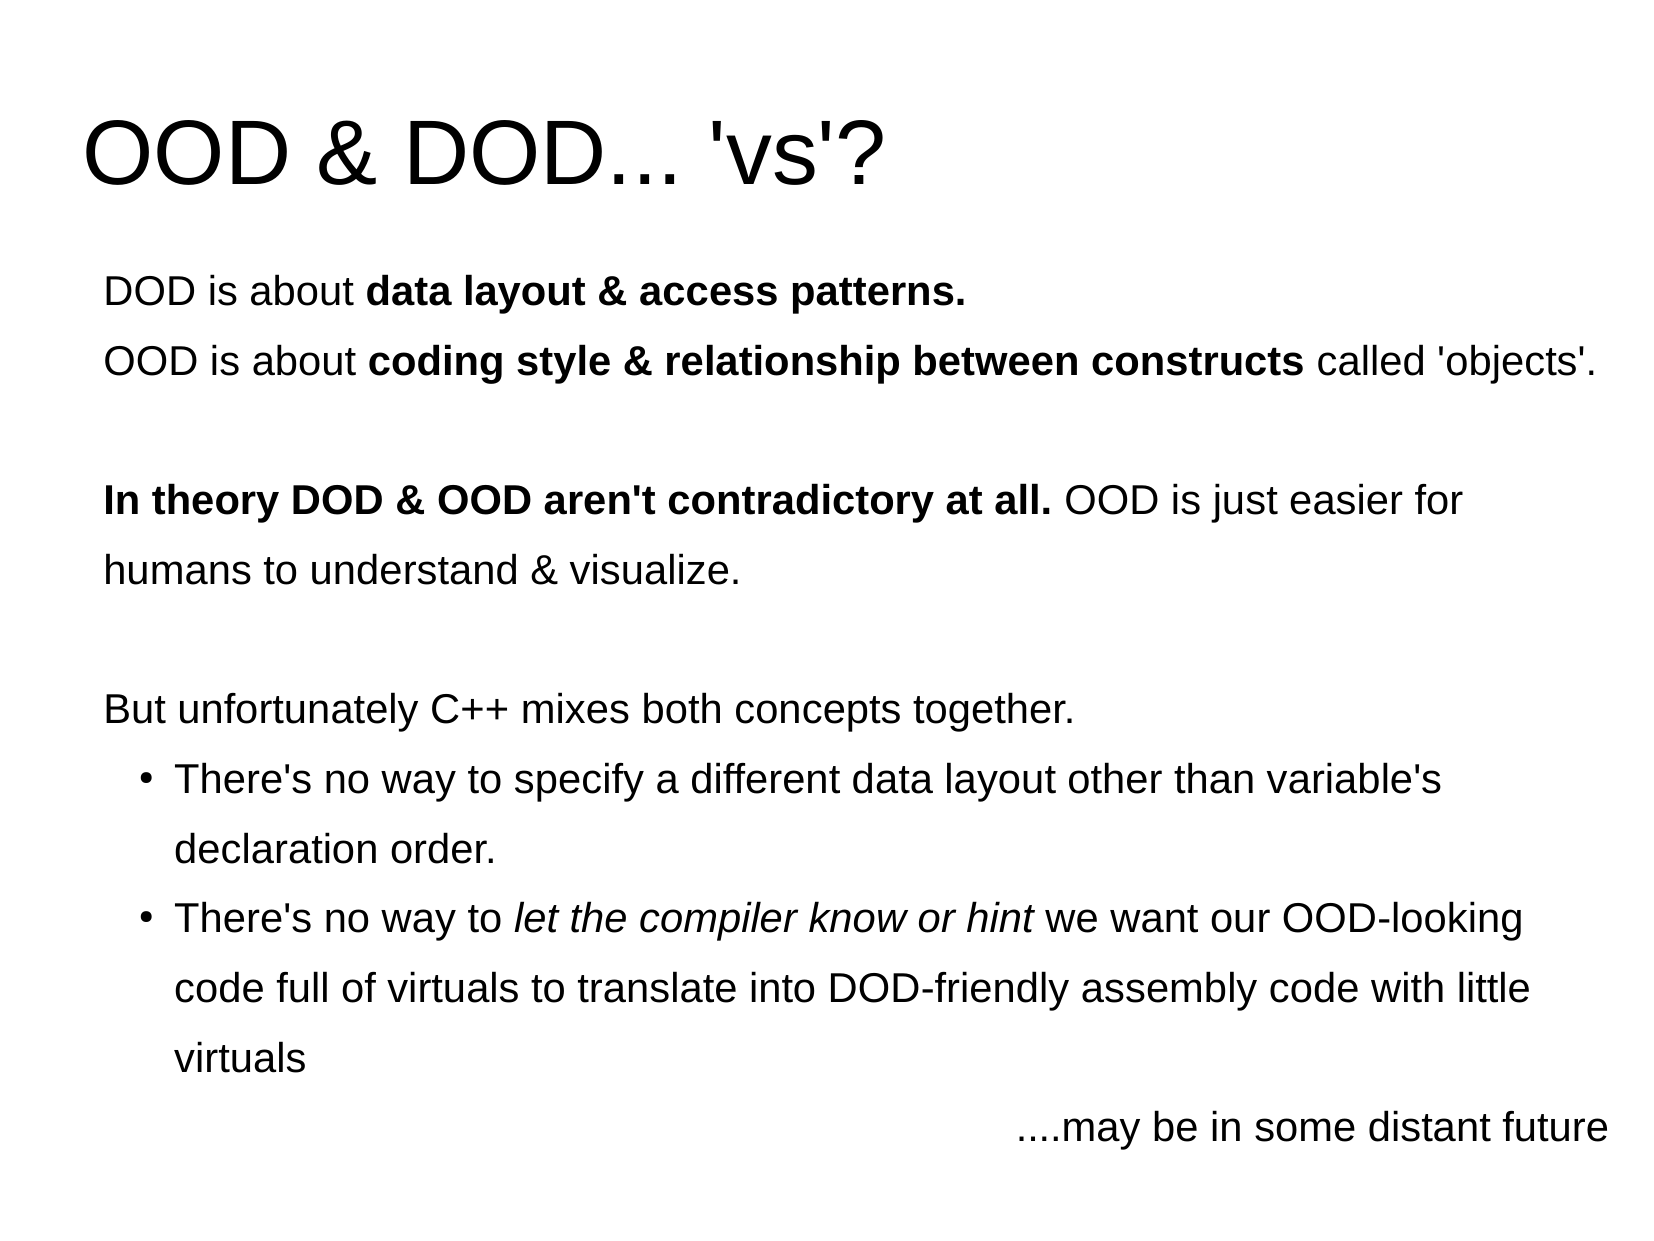

# OOD & DOD... 'vs'?
DOD is about data layout & access patterns.
OOD is about coding style & relationship between constructs called 'objects'.
In theory DOD & OOD aren't contradictory at all. OOD is just easier for humans to understand & visualize.
But unfortunately C++ mixes both concepts together.
There's no way to specify a different data layout other than variable's declaration order.
There's no way to let the compiler know or hint we want our OOD-looking code full of virtuals to translate into DOD-friendly assembly code with little virtuals
....may be in some distant future